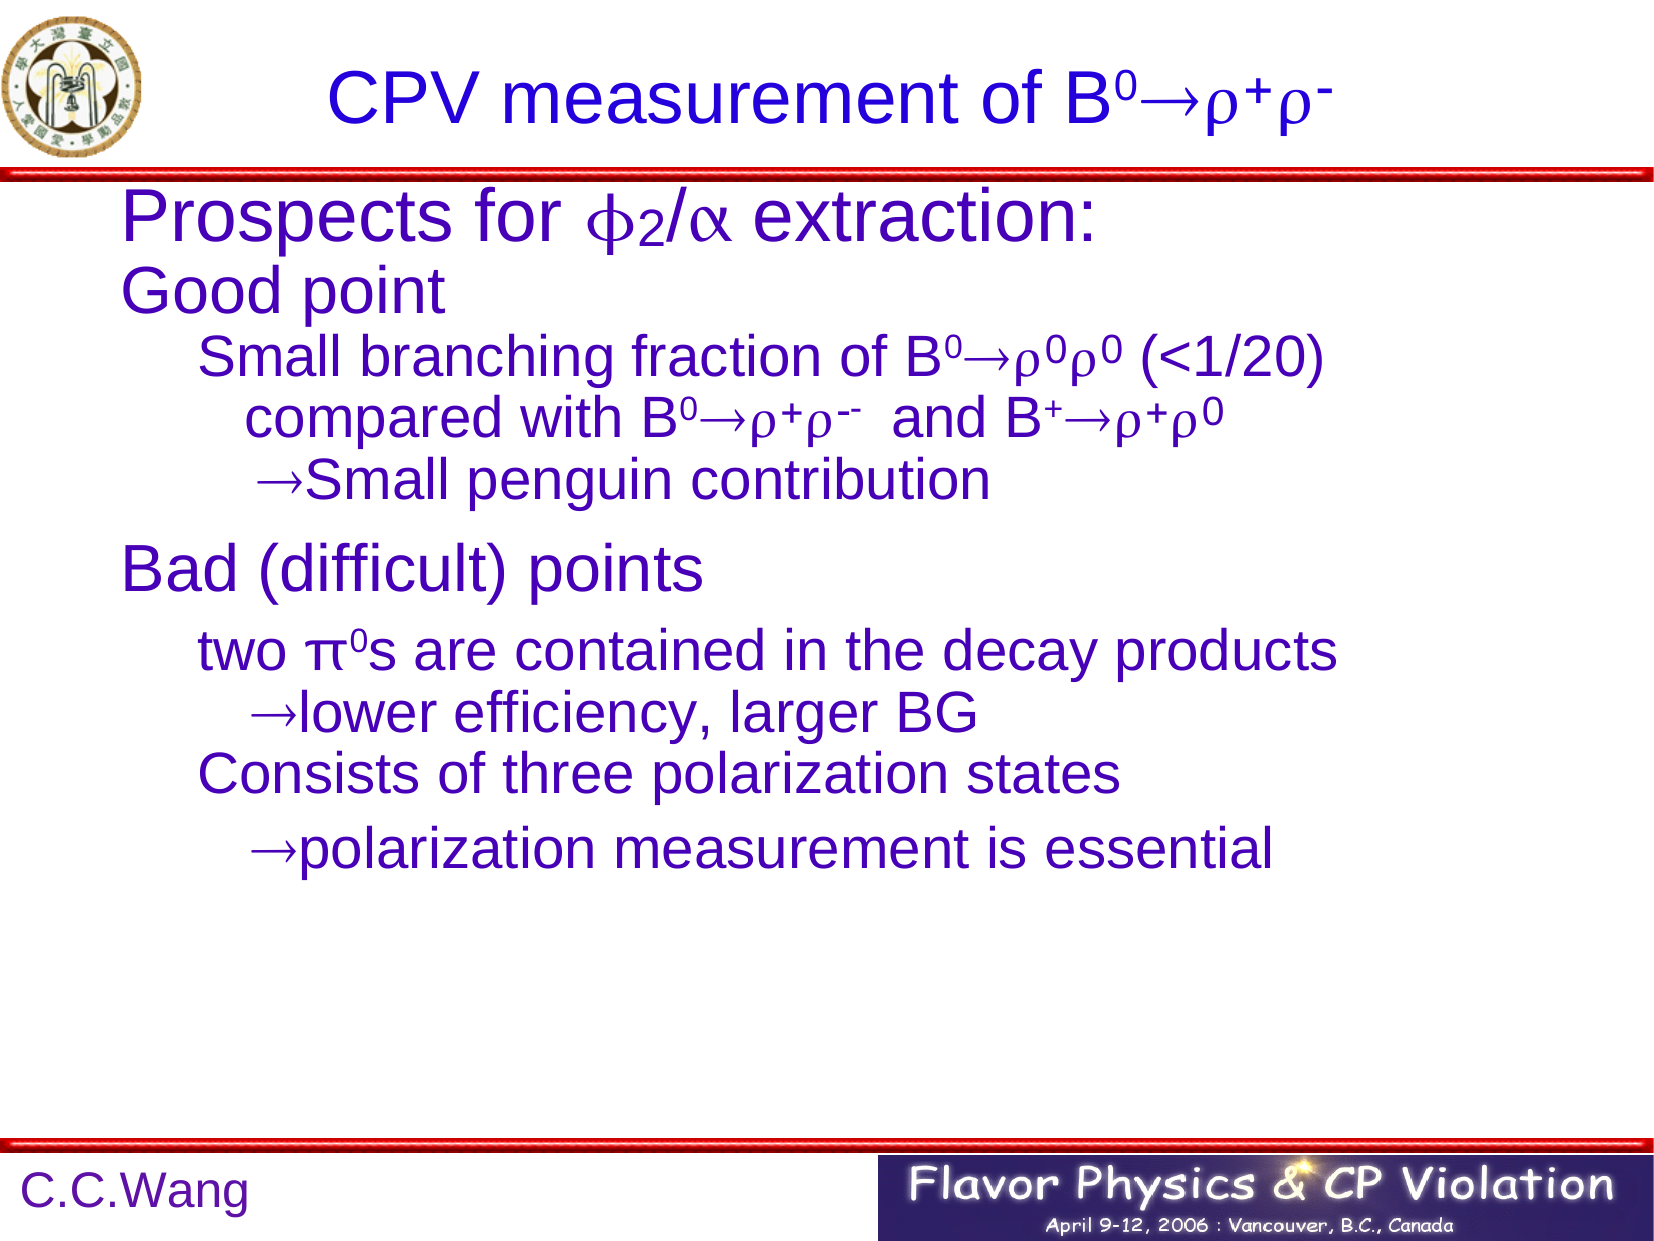

# CPV measurement of B0+-
Prospects for 2/ extraction:
Good point
Small branching fraction of B000 (<1/20) compared with B0+-and B++0
 Small penguin contribution
Bad (difficult) points
two 0s are contained in the decay products
 lower efficiency, larger BG
Consists of three polarization states
 polarization measurement is essential